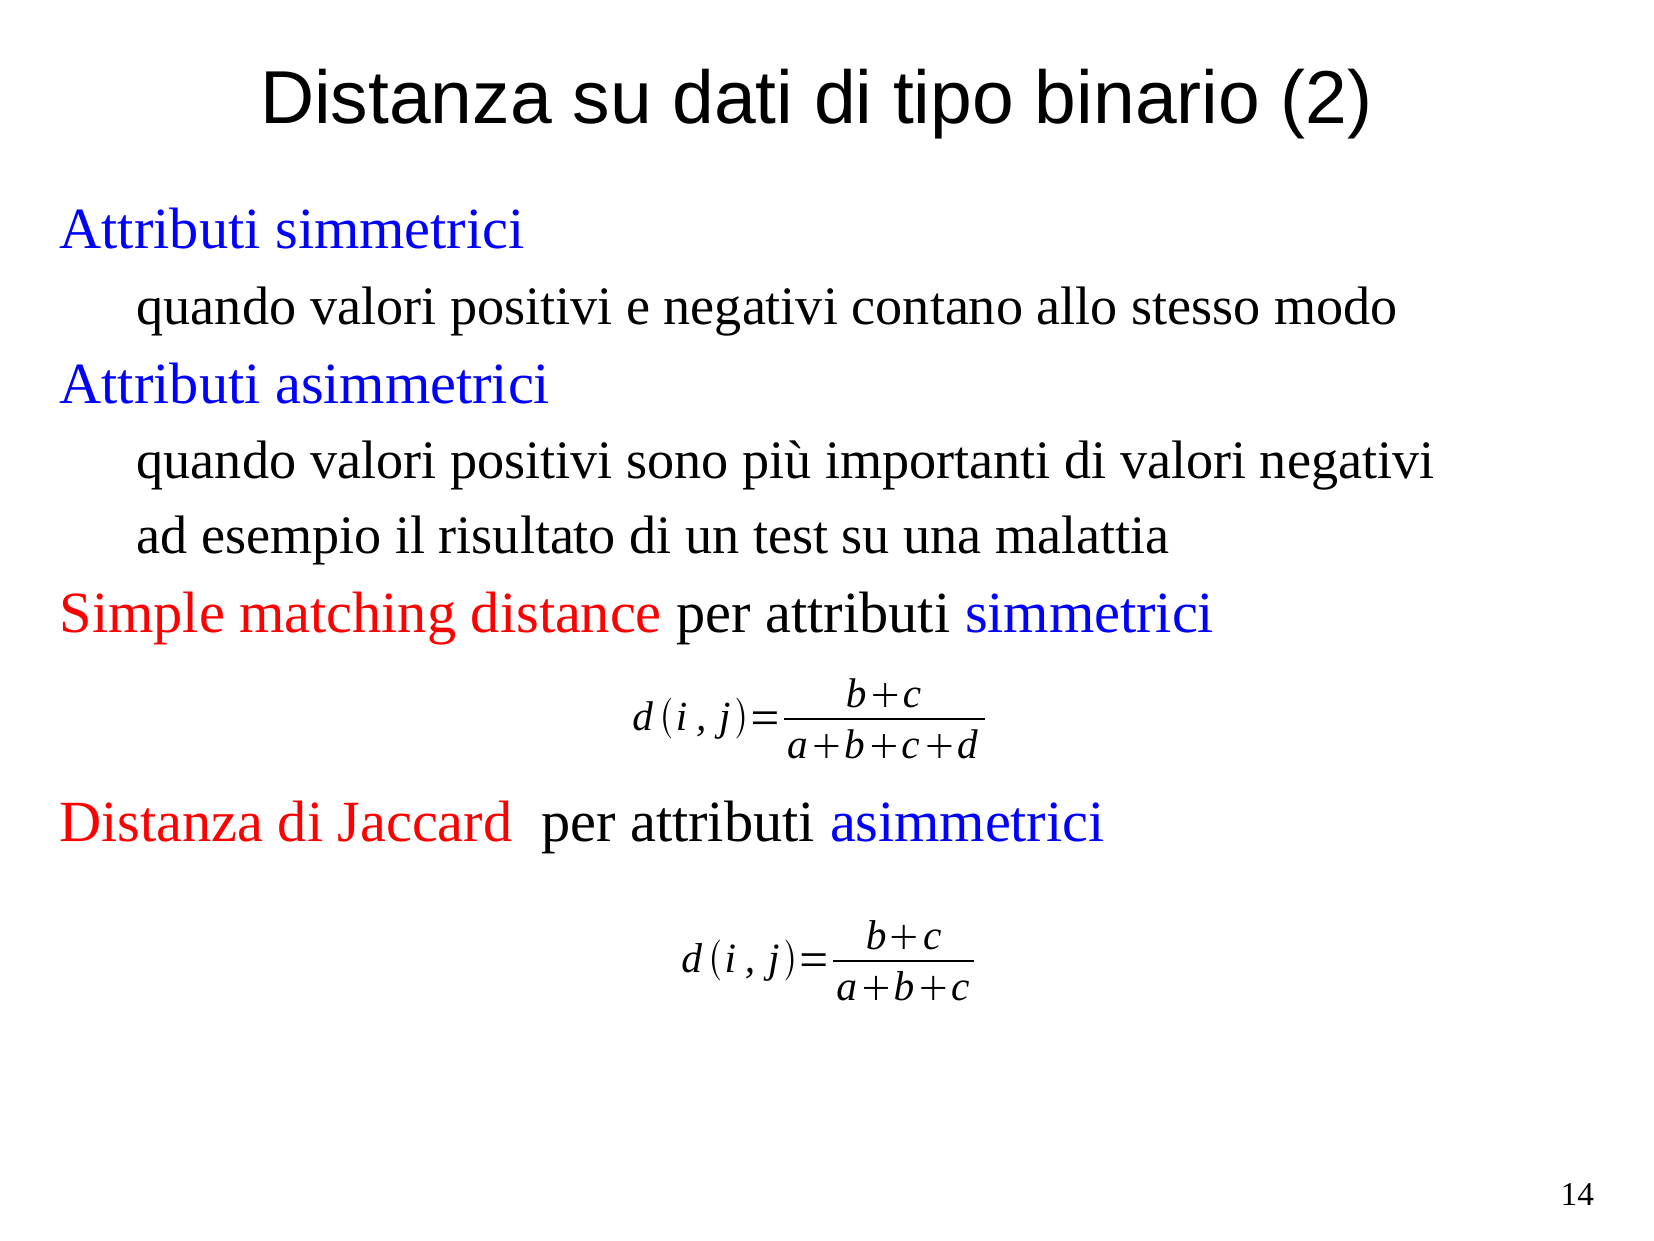

# Distanza su dati di tipo binario (2)
Attributi simmetrici
quando valori positivi e negativi contano allo stesso modo
Attributi asimmetrici
quando valori positivi sono più importanti di valori negativi
ad esempio il risultato di un test su una malattia
Simple matching distance per attributi simmetrici
Distanza di Jaccard per attributi asimmetrici